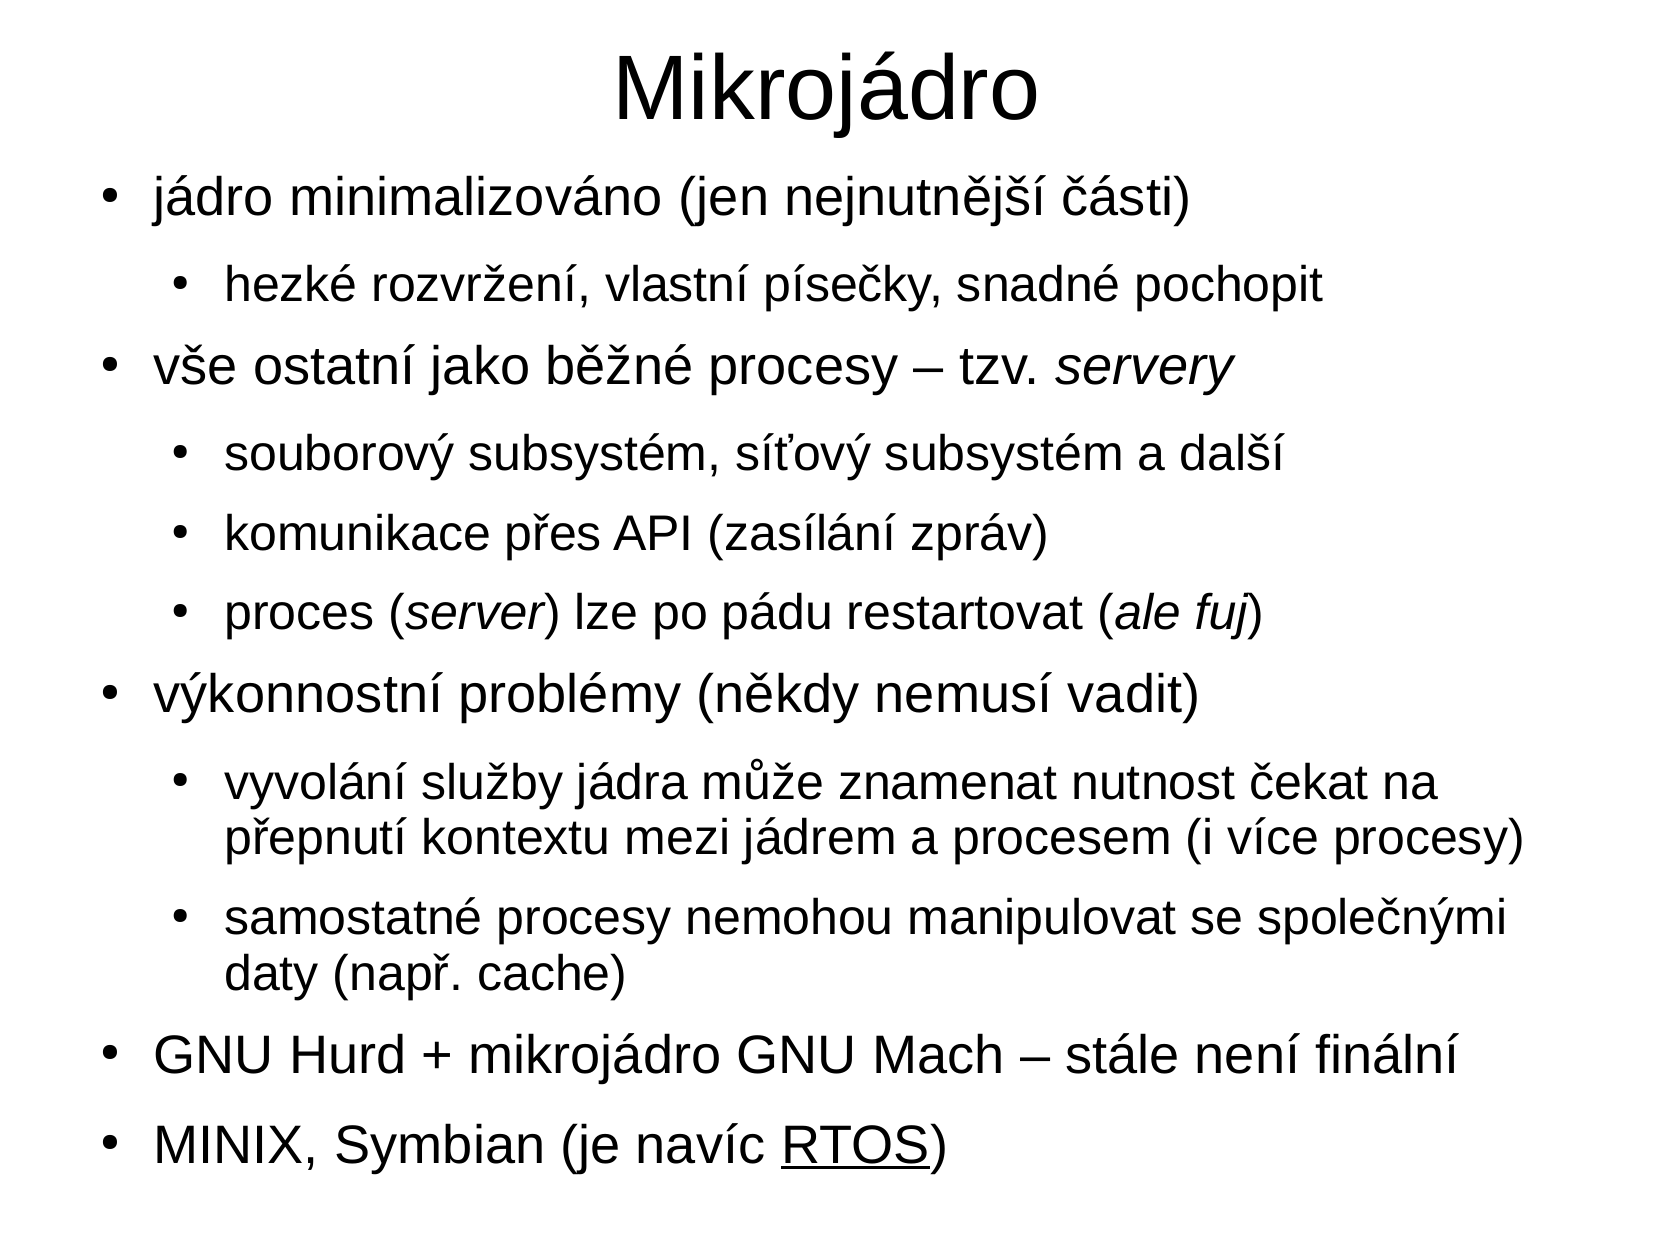

# Mikrojádro
jádro minimalizováno (jen nejnutnější části)
hezké rozvržení, vlastní písečky, snadné pochopit
vše ostatní jako běžné procesy – tzv. servery
souborový subsystém, síťový subsystém a další
komunikace přes API (zasílání zpráv)
proces (server) lze po pádu restartovat (ale fuj)
výkonnostní problémy (někdy nemusí vadit)
vyvolání služby jádra může znamenat nutnost čekat na přepnutí kontextu mezi jádrem a procesem (i více procesy)
samostatné procesy nemohou manipulovat se společnými daty (např. cache)
GNU Hurd + mikrojádro GNU Mach – stále není finální
MINIX, Symbian (je navíc RTOS)